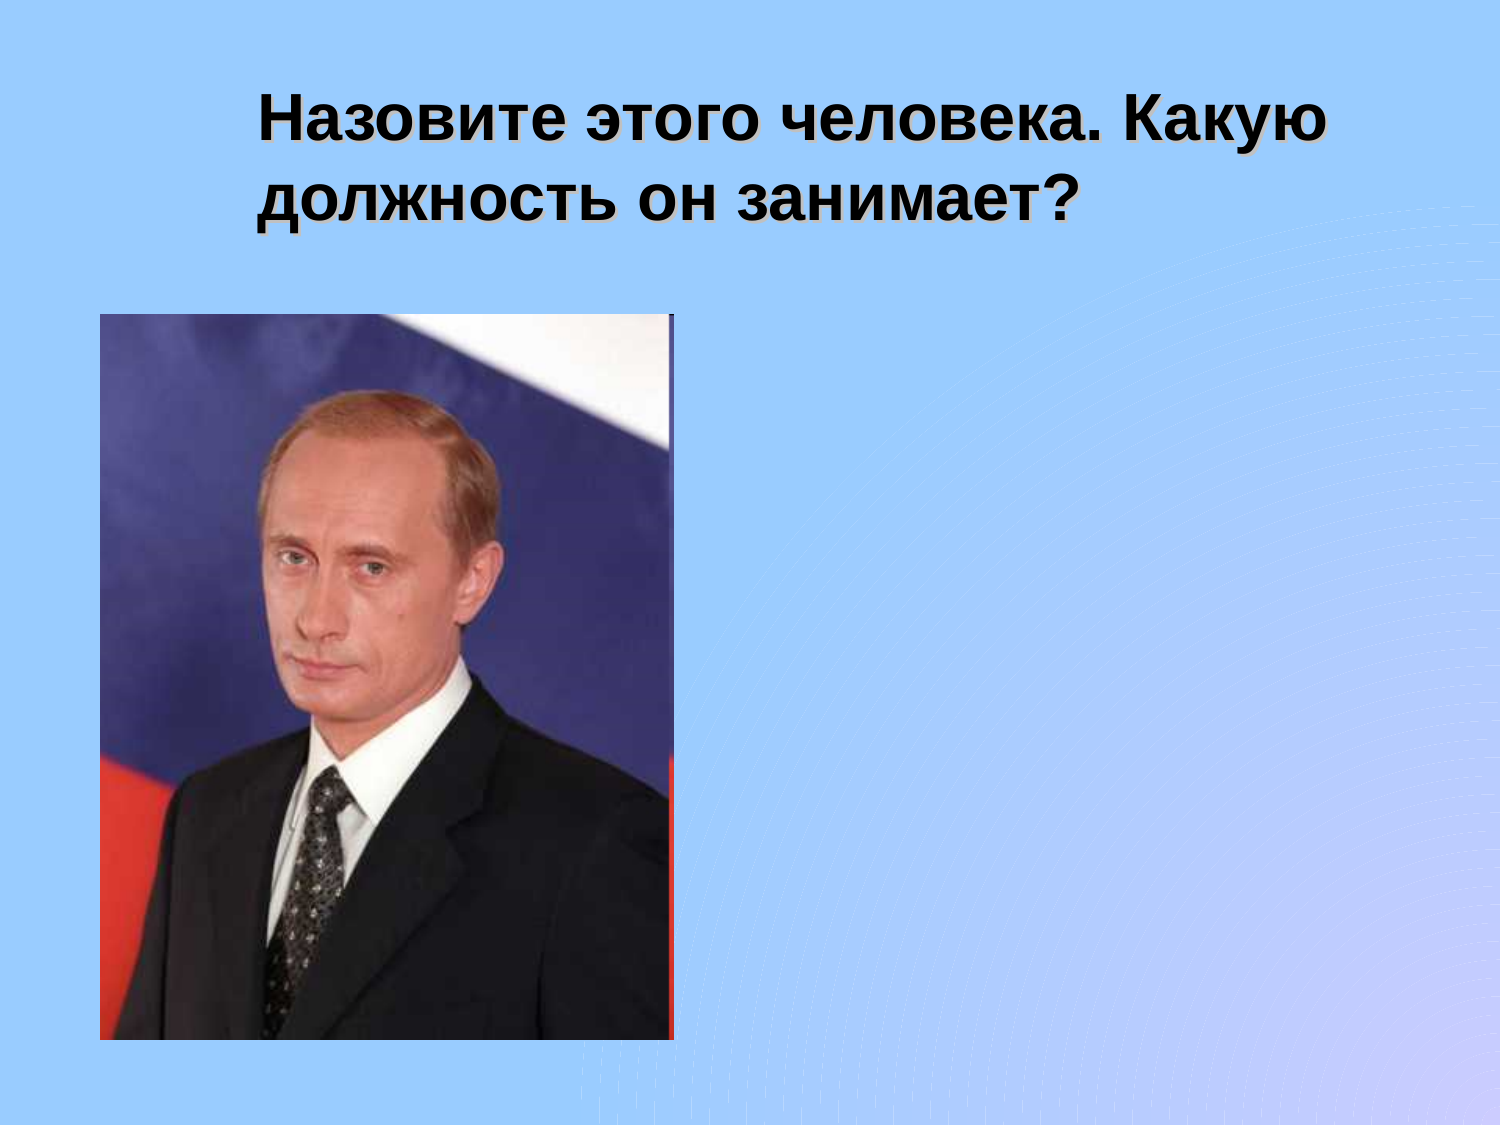

Назовите этого человека. Какую должность он занимает?